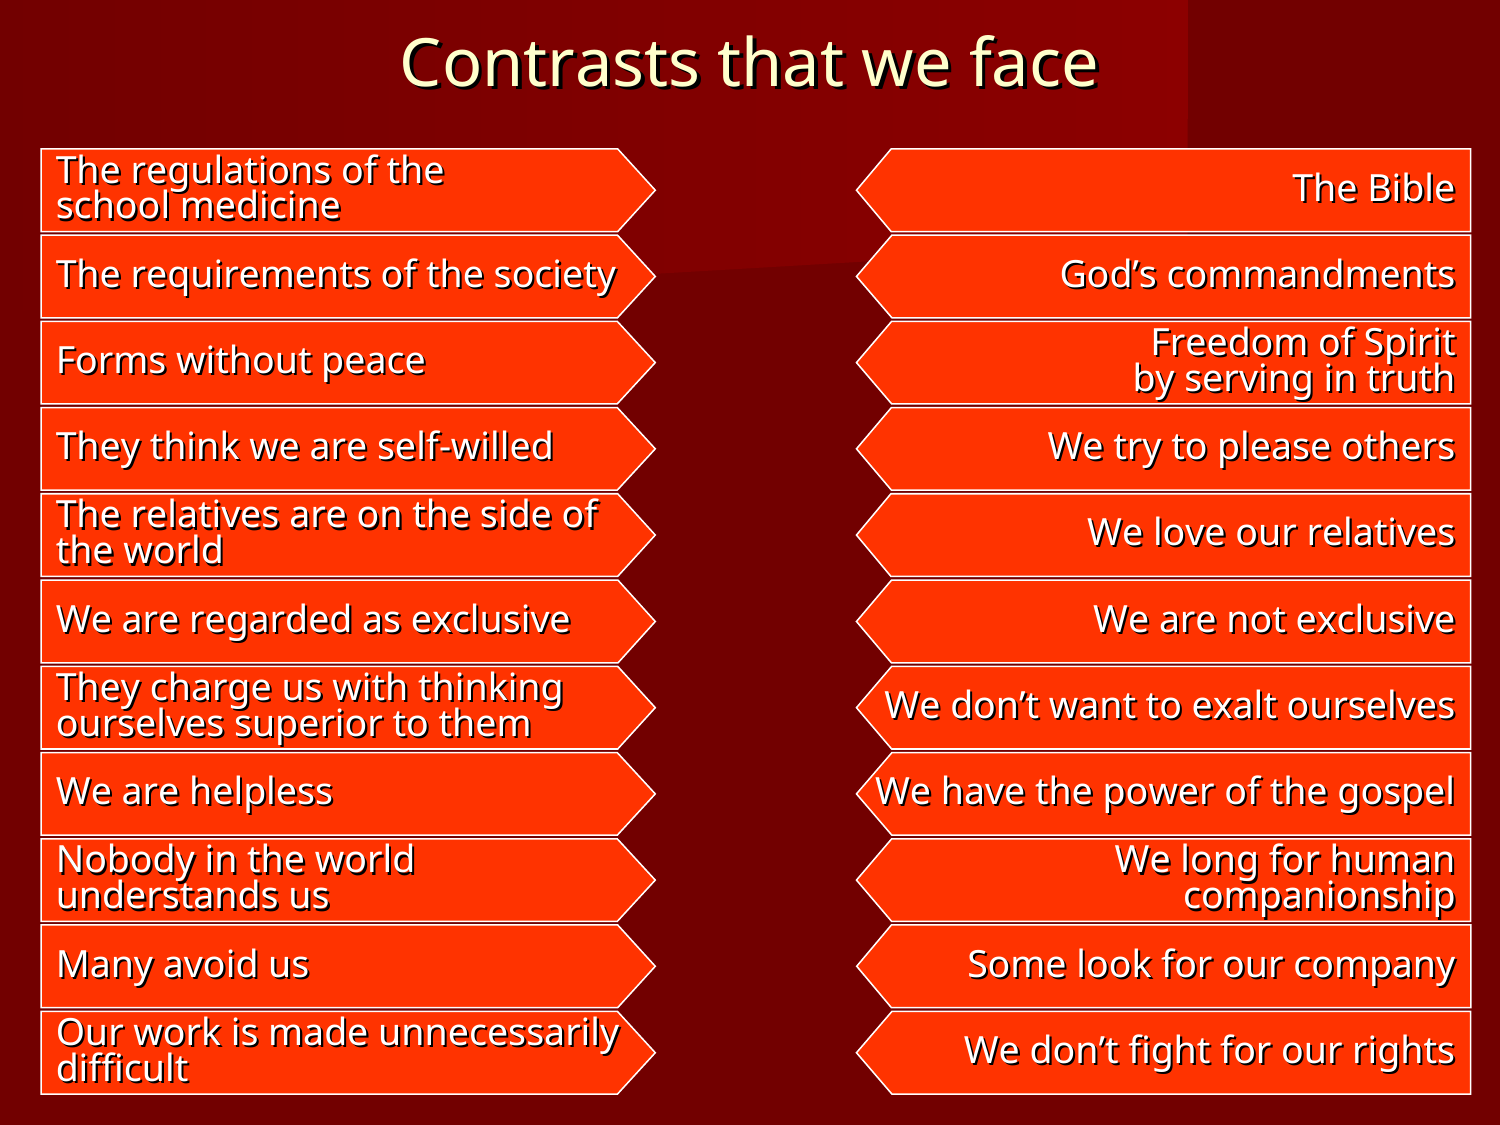

# Contrasts that we face
The regulations of the
school medicine
The Bible
The requirements of the society
God’s commandments
Forms without peace
Freedom of Spirit
by serving in truth
They think we are self-willed
We try to please others
The relatives are on the side of the world
We love our relatives
We are regarded as exclusive
We are not exclusive
They charge us with thinking ourselves superior to them
We don’t want to exalt ourselves
We are helpless
We have the power of the gospel
Nobody in the world understands us
We long for human companionship
Many avoid us
Some look for our company
Our work is made unnecessarily difficult
We don’t fight for our rights